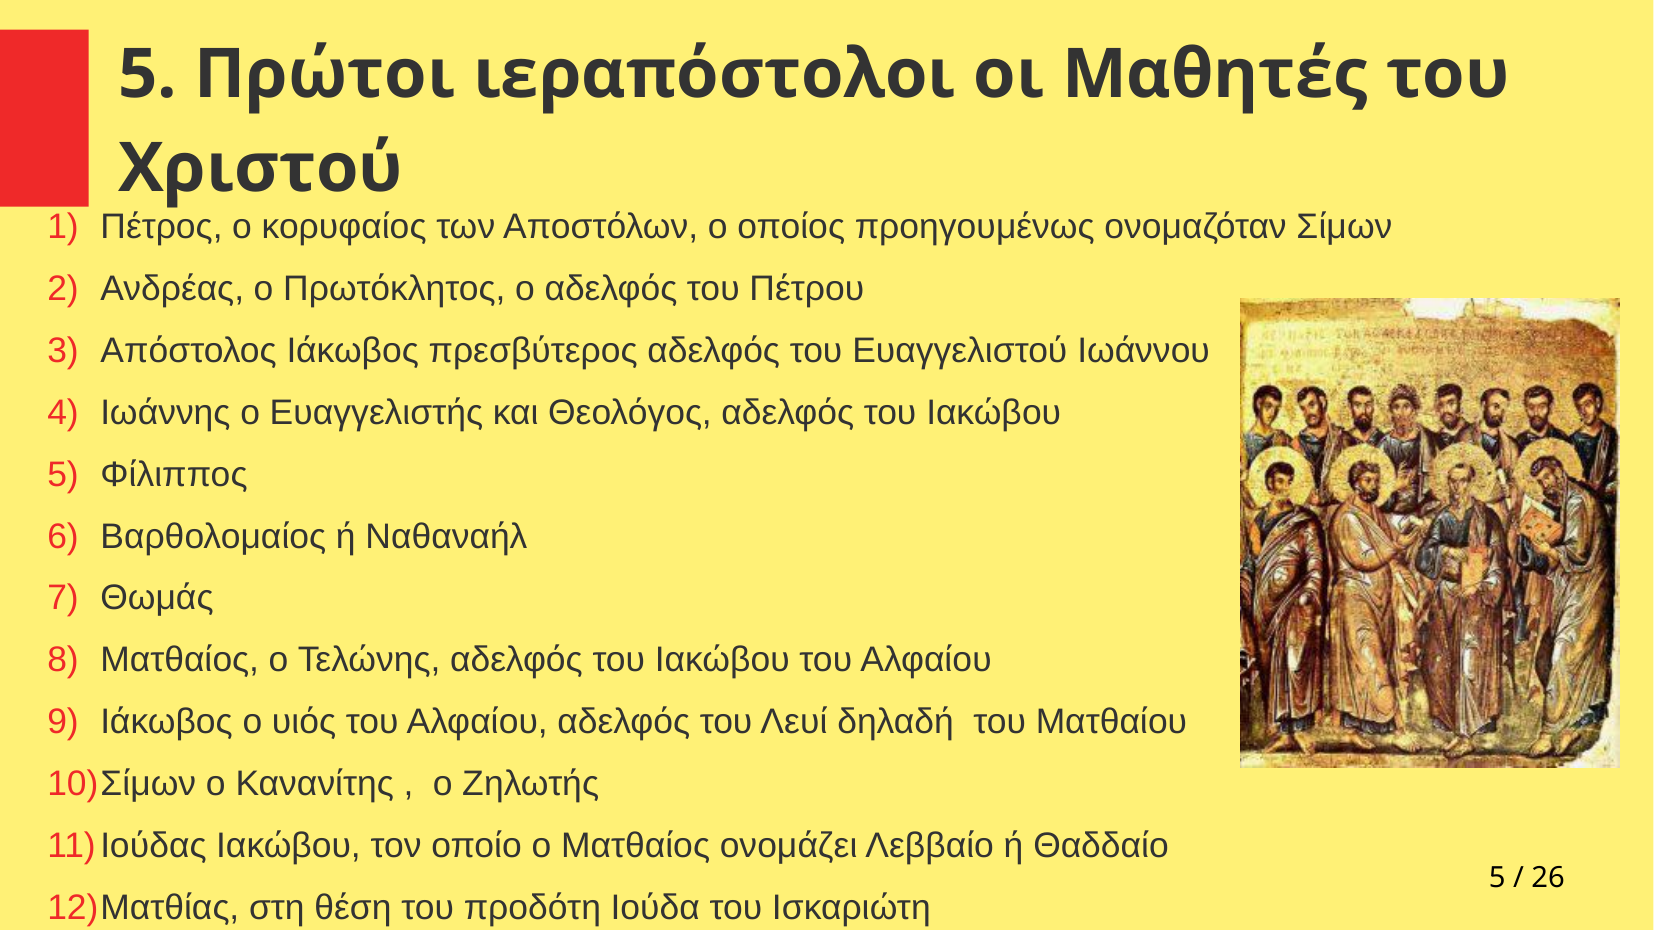

# 5. Πρώτοι ιεραπόστολοι οι Μαθητές του Χριστού
Πέτρος, ο κορυφαίος των Αποστόλων, ο οποίος προηγουμένως ονομαζόταν Σίμων
Ανδρέας, ο Πρωτόκλητος, ο αδελφός του Πέτρου
Απόστολος Ιάκωβος πρεσβύτερος αδελφός του Ευαγγελιστού Ιωάννου
Ιωάννης ο Ευαγγελιστής και Θεολόγος, αδελφός του Ιακώβου
Φίλιππος
Βαρθολομαίος ή Ναθαναήλ
Θωμάς
Ματθαίος, ο Τελώνης, αδελφός του Ιακώβου του Αλφαίου
Ιάκωβος ο υιός του Αλφαίου, αδελφός του Λευί δηλαδή του Ματθαίου
Σίμων ο Κανανίτης , ο Ζηλωτής
Ιούδας Ιακώβου, τον οποίο ο Ματθαίος ονομάζει Λεββαίο ή Θαδδαίο
Ματθίας, στη θέση του προδότη Ιούδα του Ισκαριώτη
5